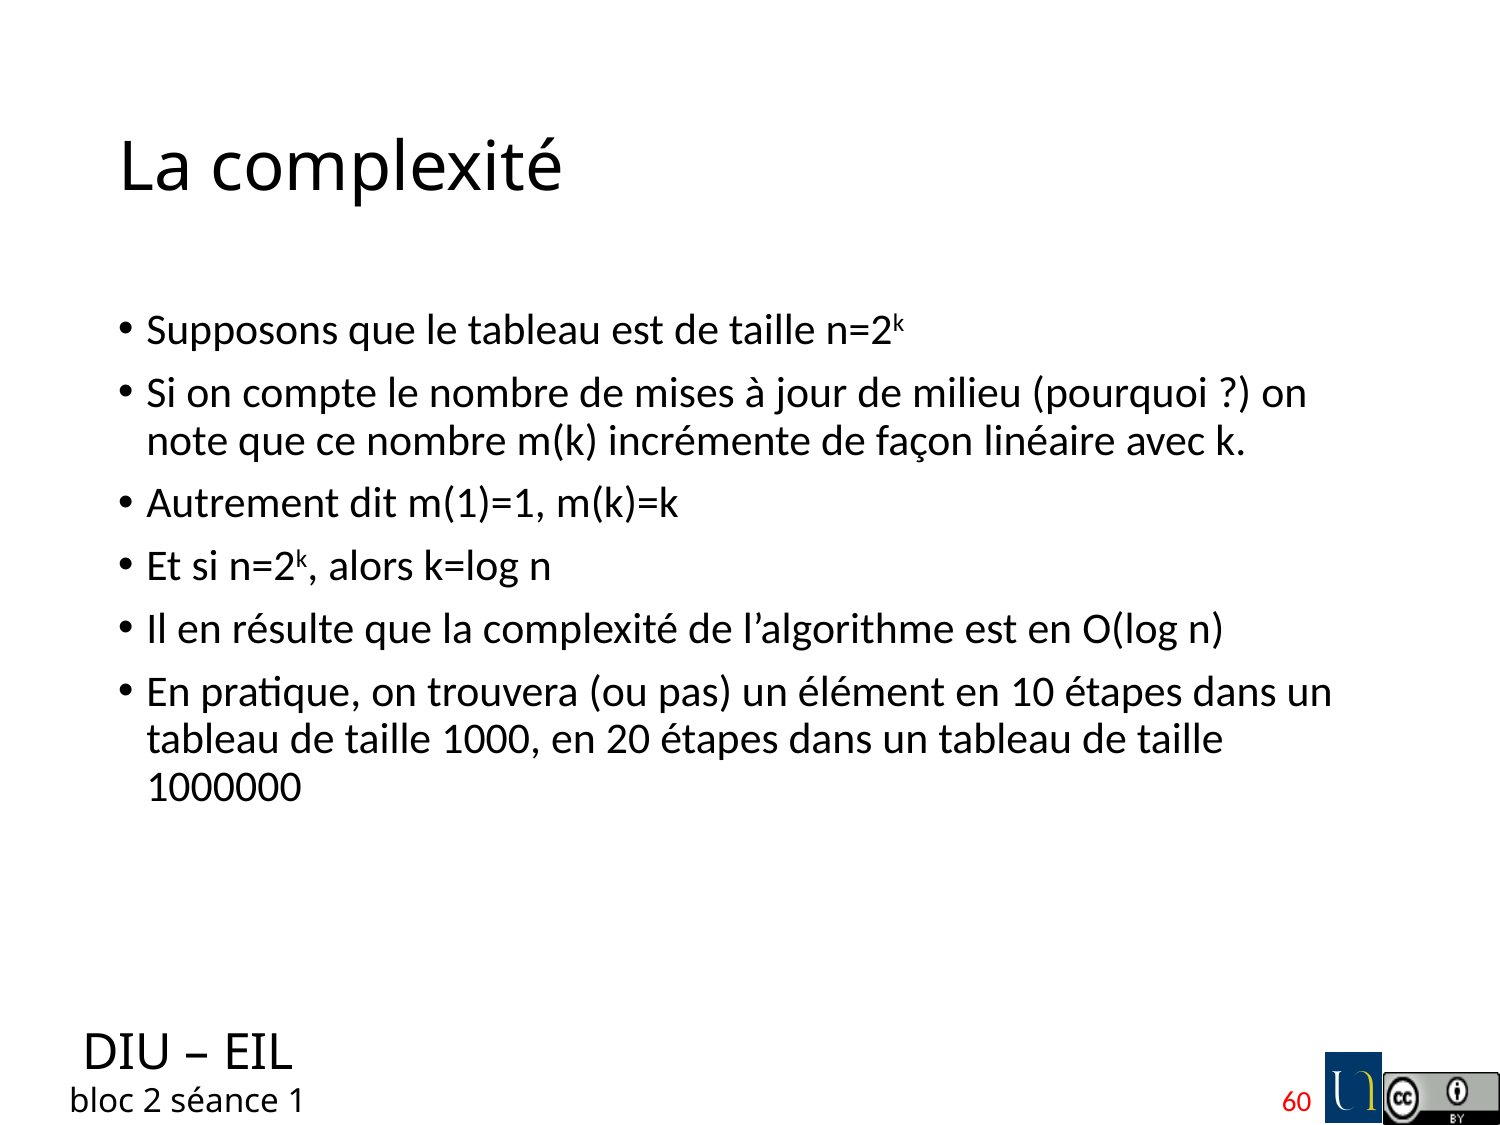

# La complexité
Supposons que le tableau est de taille n=2k
Si on compte le nombre de mises à jour de milieu (pourquoi ?) on note que ce nombre m(k) incrémente de façon linéaire avec k.
Autrement dit m(1)=1, m(k)=k
Et si n=2k, alors k=log n
Il en résulte que la complexité de l’algorithme est en O(log n)
En pratique, on trouvera (ou pas) un élément en 10 étapes dans un tableau de taille 1000, en 20 étapes dans un tableau de taille 1000000